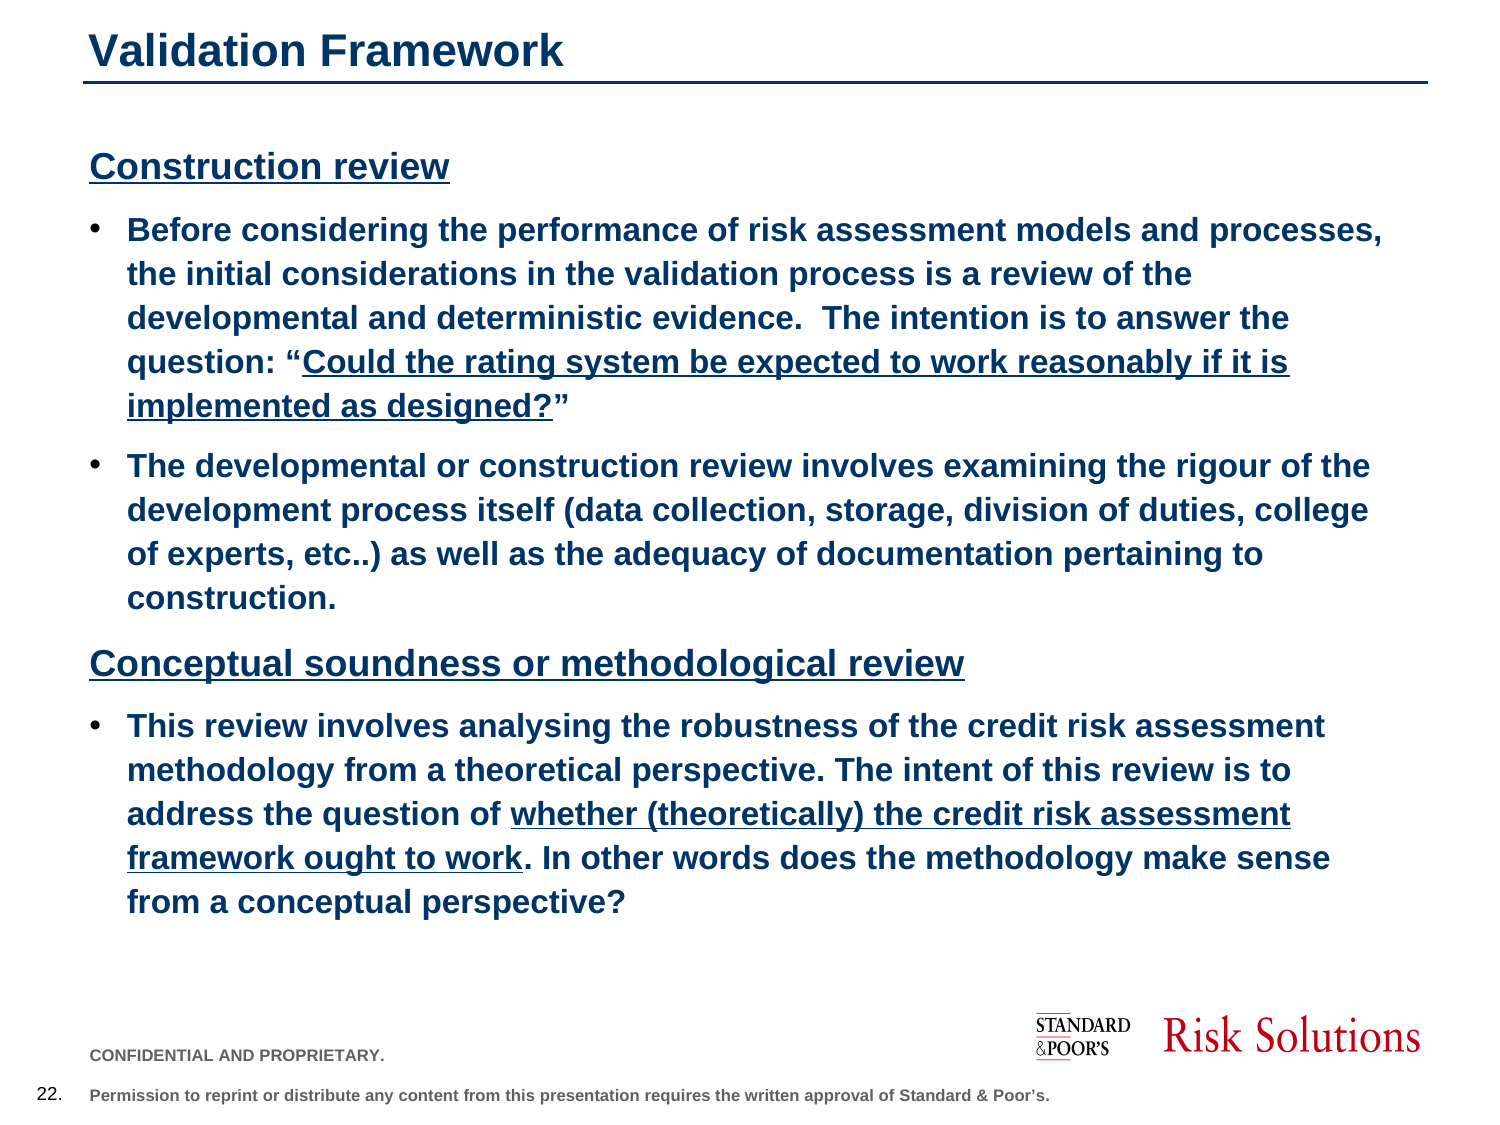

# Validation Framework
Construction review
Before considering the performance of risk assessment models and processes, the initial considerations in the validation process is a review of the developmental and deterministic evidence. The intention is to answer the question: “Could the rating system be expected to work reasonably if it is implemented as designed?”
The developmental or construction review involves examining the rigour of the development process itself (data collection, storage, division of duties, college of experts, etc..) as well as the adequacy of documentation pertaining to construction.
Conceptual soundness or methodological review
This review involves analysing the robustness of the credit risk assessment methodology from a theoretical perspective. The intent of this review is to address the question of whether (theoretically) the credit risk assessment framework ought to work. In other words does the methodology make sense from a conceptual perspective?